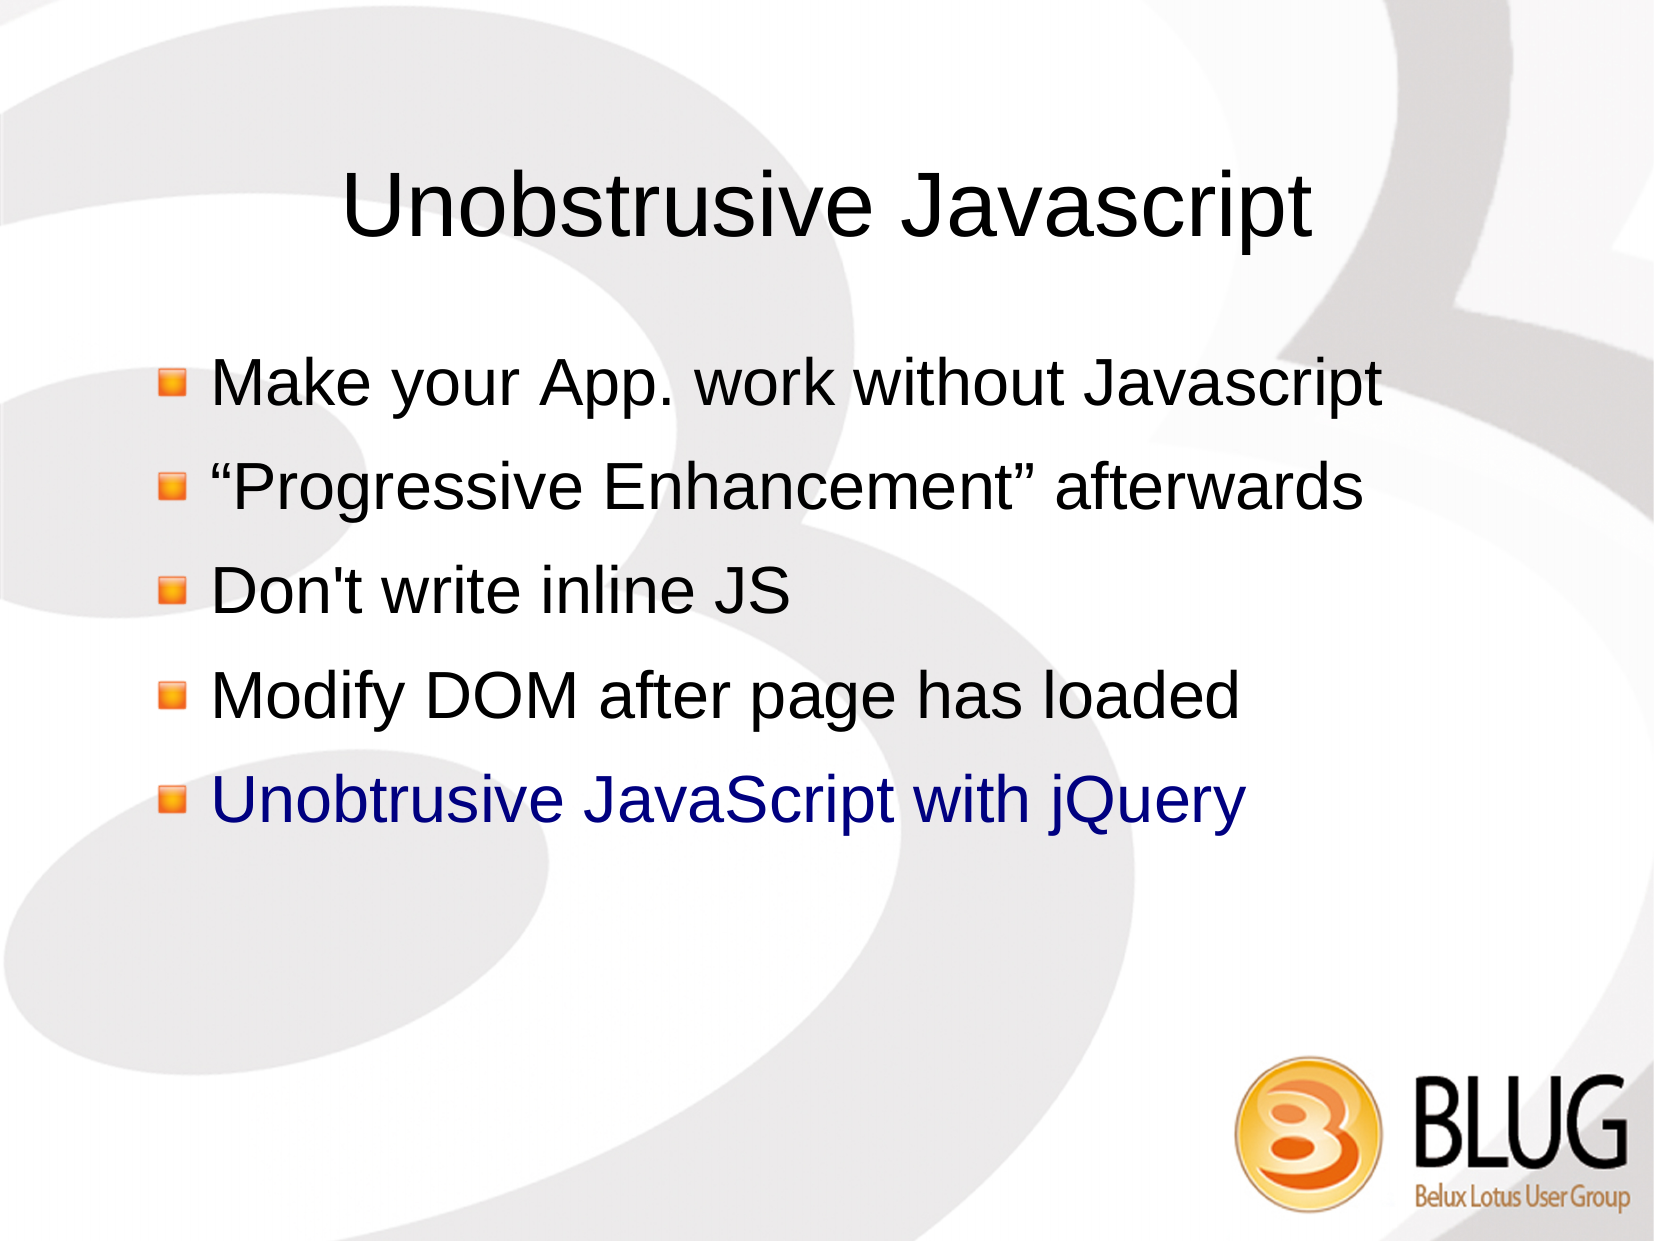

# Unobstrusive Javascript
Make your App. work without Javascript
“Progressive Enhancement” afterwards
Don't write inline JS
Modify DOM after page has loaded
Unobtrusive JavaScript with jQuery